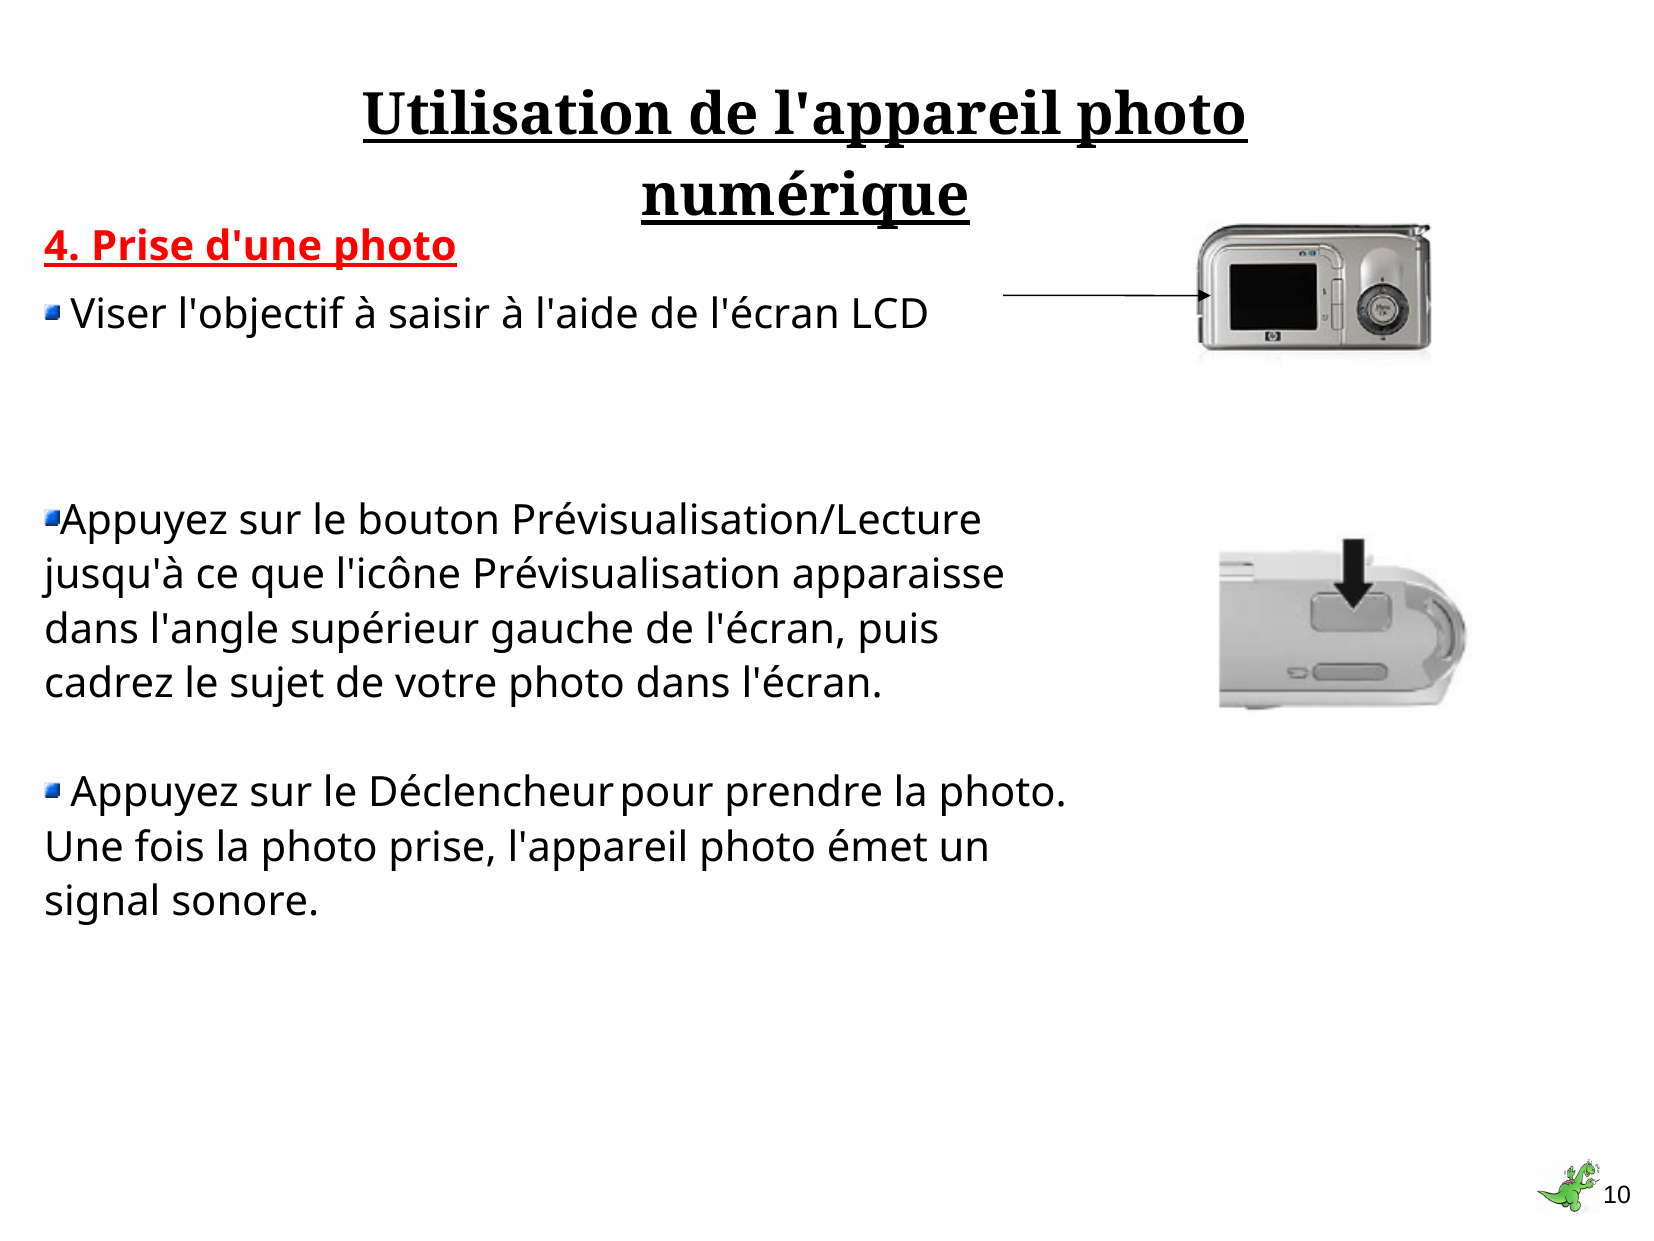

Utilisation de l'appareil photo numérique
4. Prise d'une photo
 Viser l'objectif à saisir à l'aide de l'écran LCD
Appuyez sur le bouton Prévisualisation/Lecture
jusqu'à ce que l'icône Prévisualisation apparaisse
dans l'angle supérieur gauche de l'écran, puis
cadrez le sujet de votre photo dans l'écran.
 Appuyez sur le Déclencheur pour prendre la photo.
Une fois la photo prise, l'appareil photo émet un
signal sonore.
10